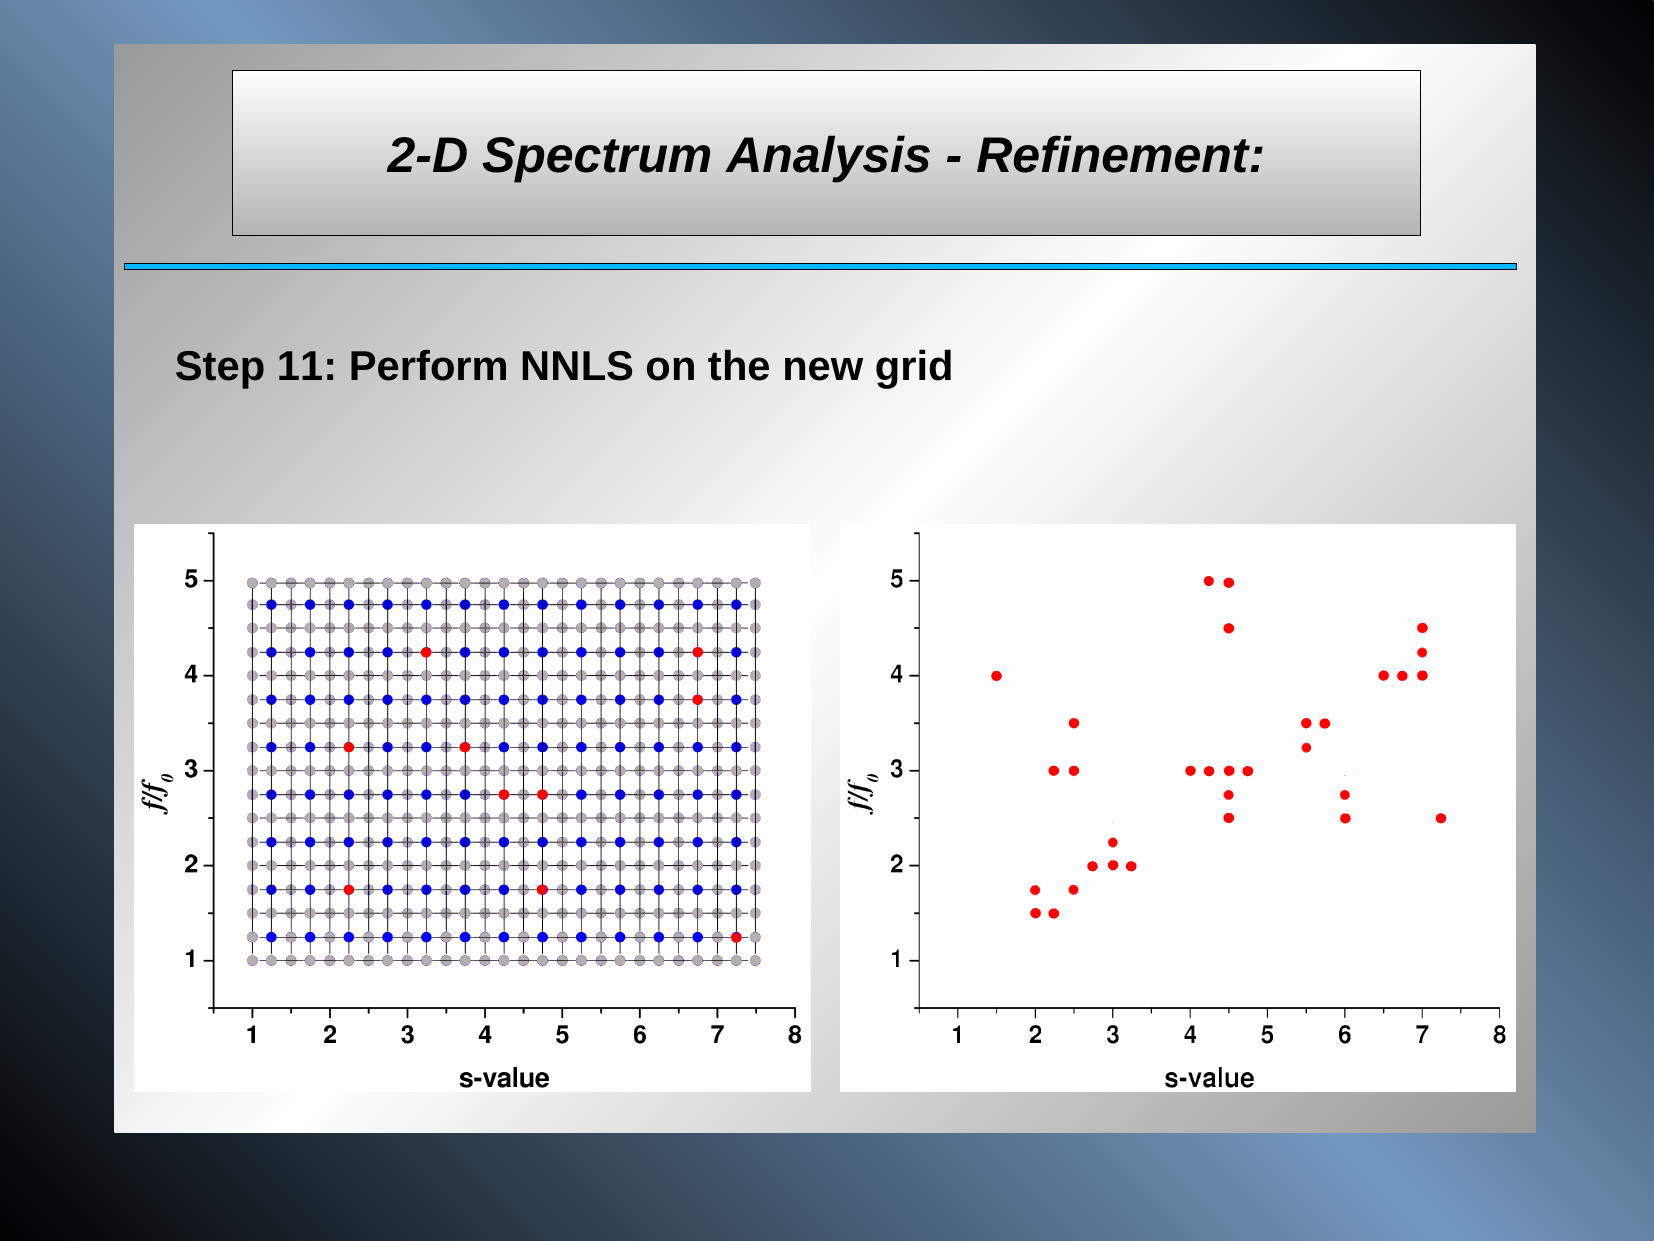

2-D Spectrum Analysis - Refinement:
Step 11: Perform NNLS on the new grid